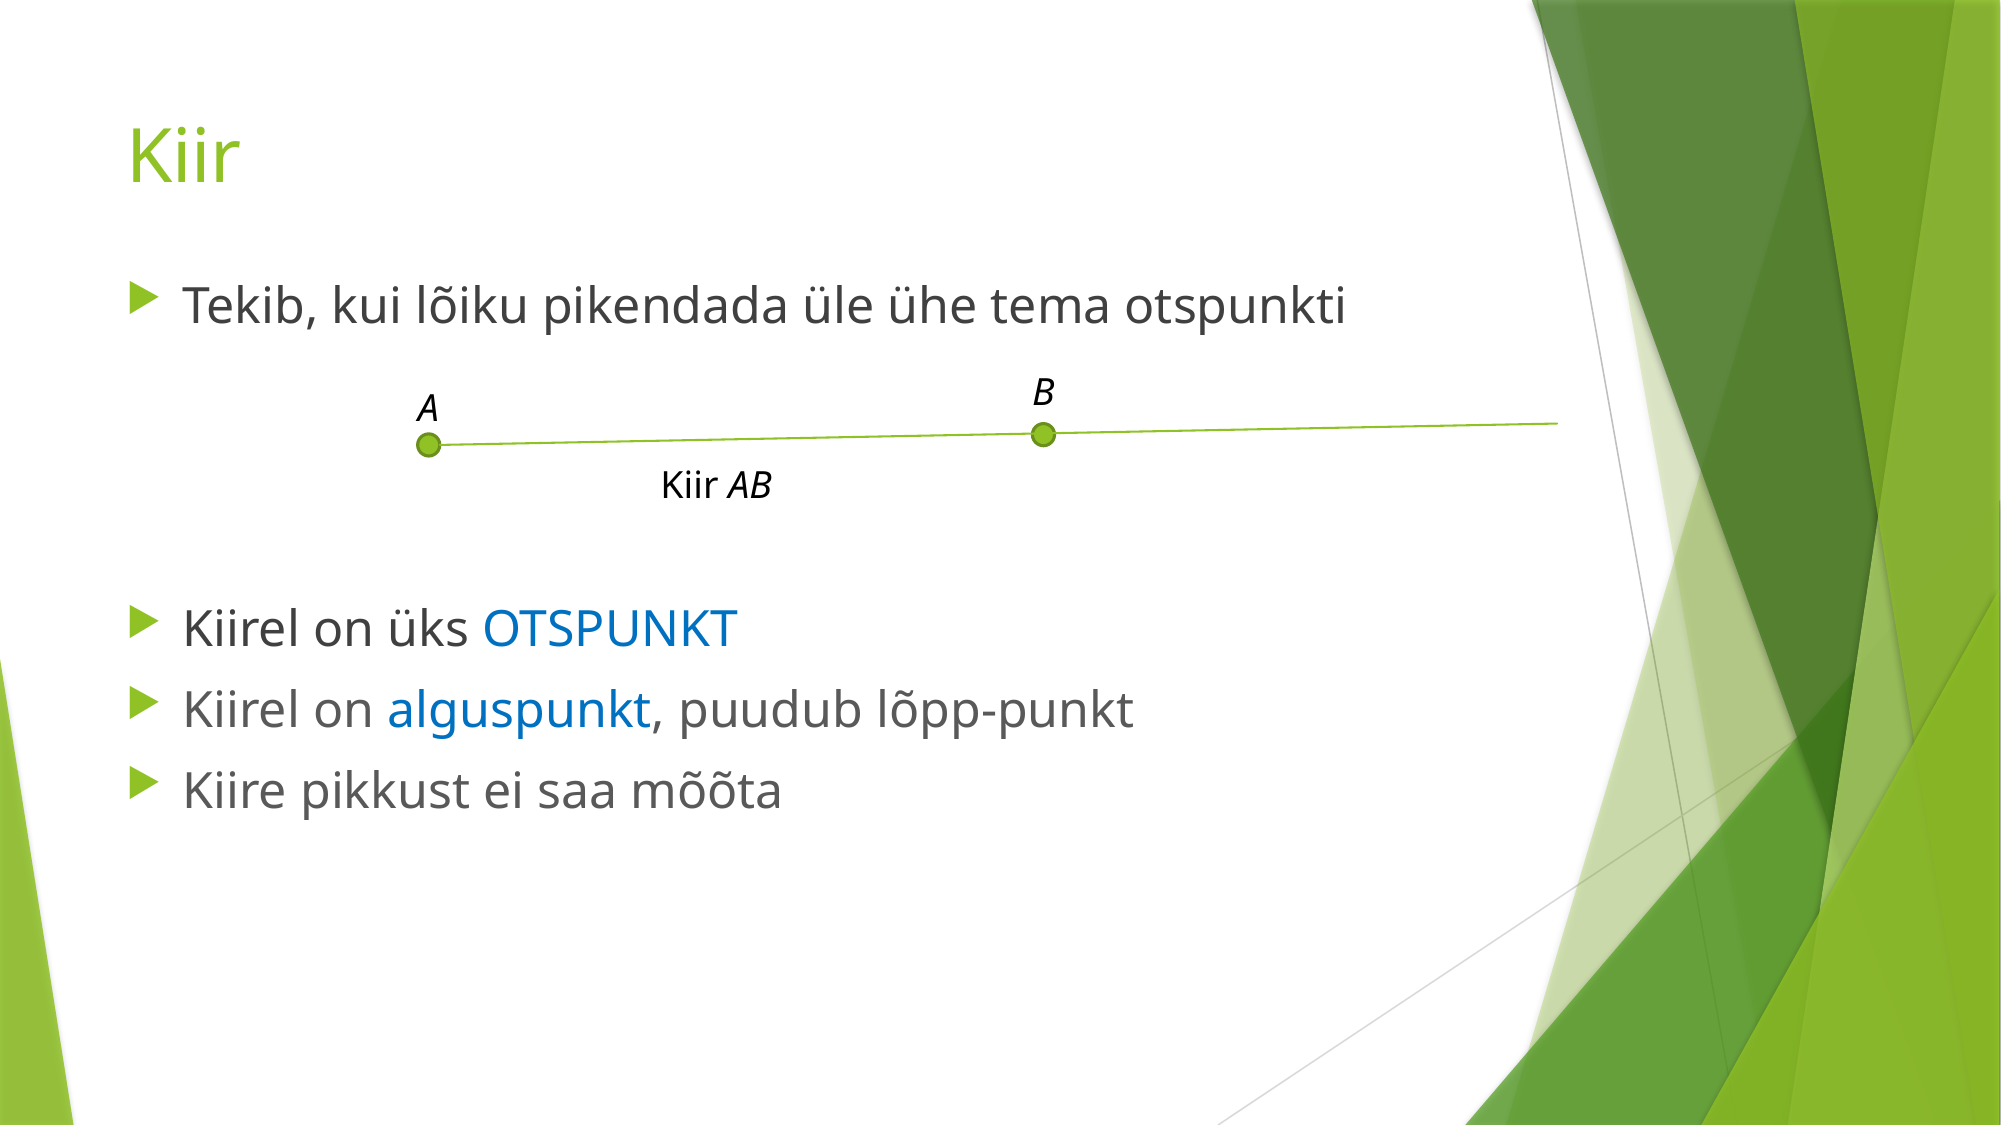

# Kiir
Tekib, kui lõiku pikendada üle ühe tema otspunkti
Kiirel on üks OTSPUNKT
Kiirel on alguspunkt, puudub lõpp-punkt
Kiire pikkust ei saa mõõta
B
A
Kiir AB